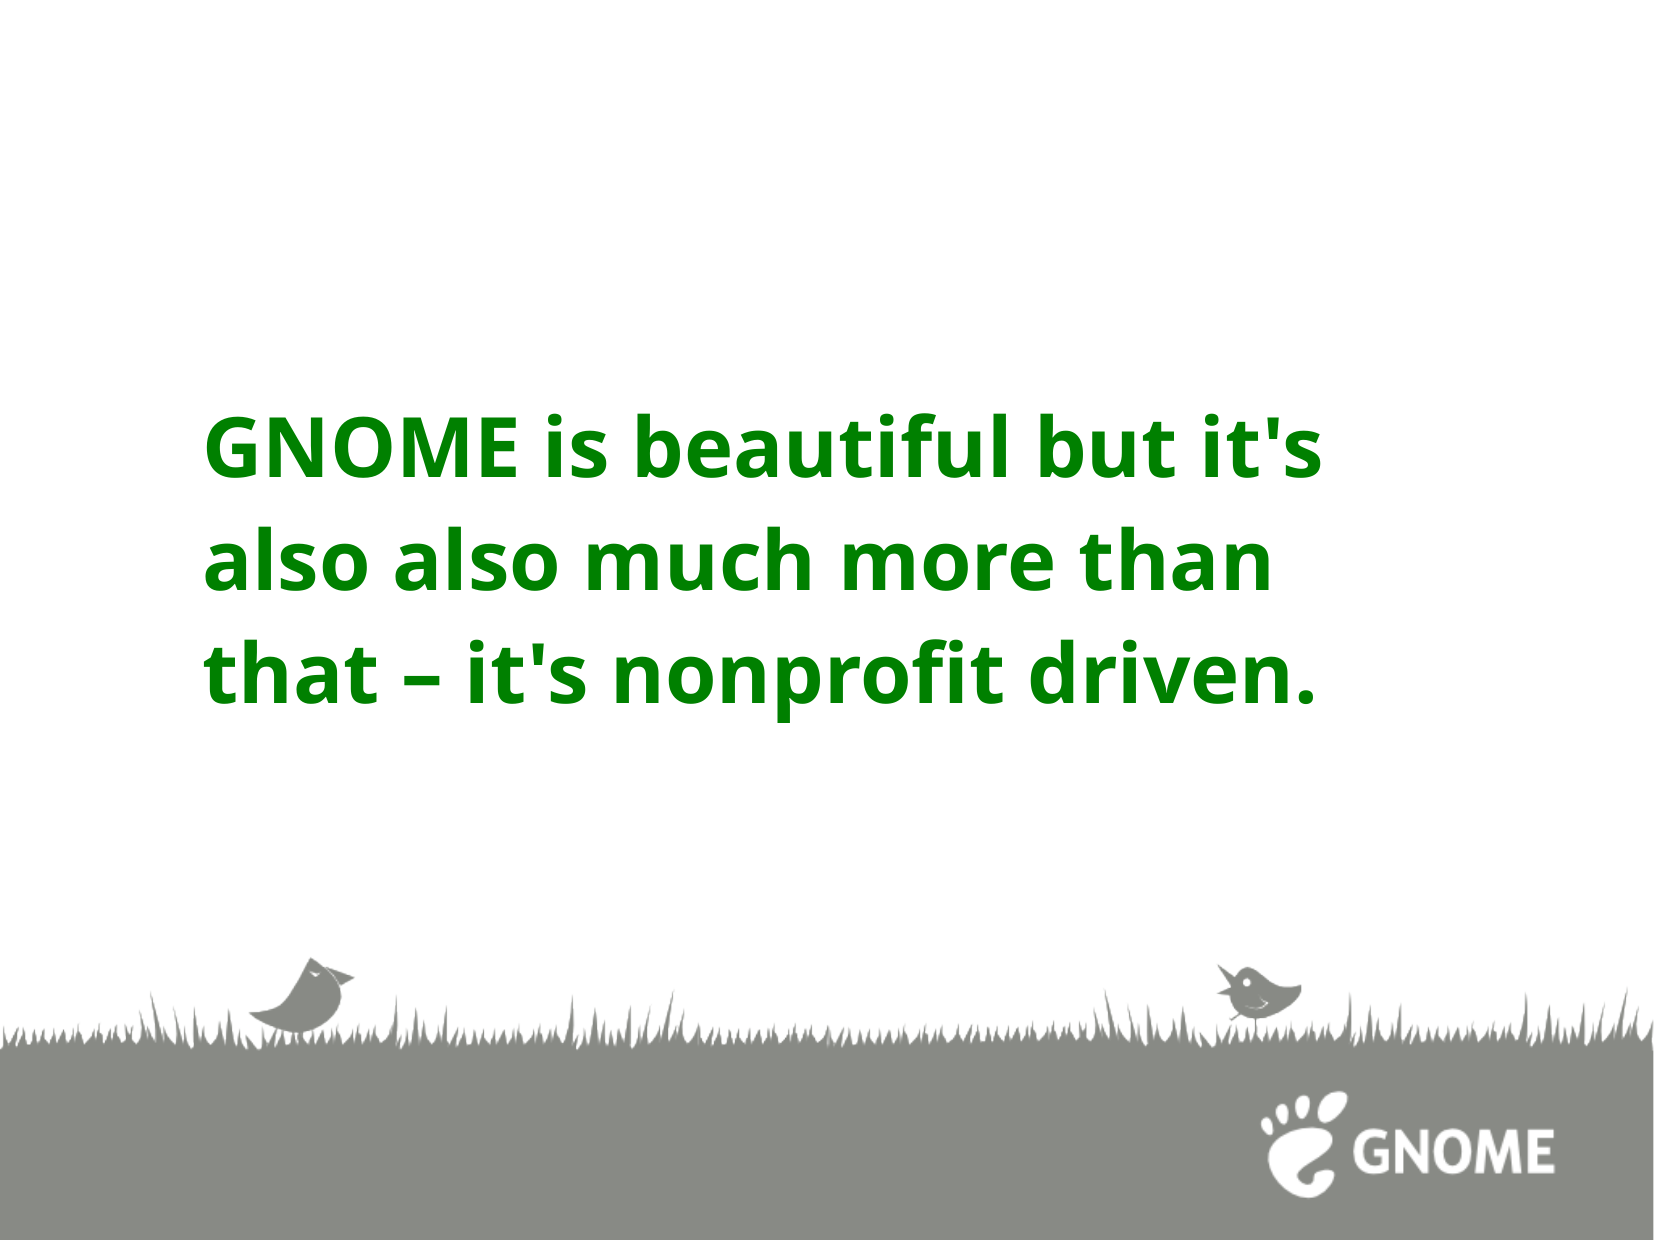

GNOME is beautiful but it's also also much more than that – it's nonprofit driven.